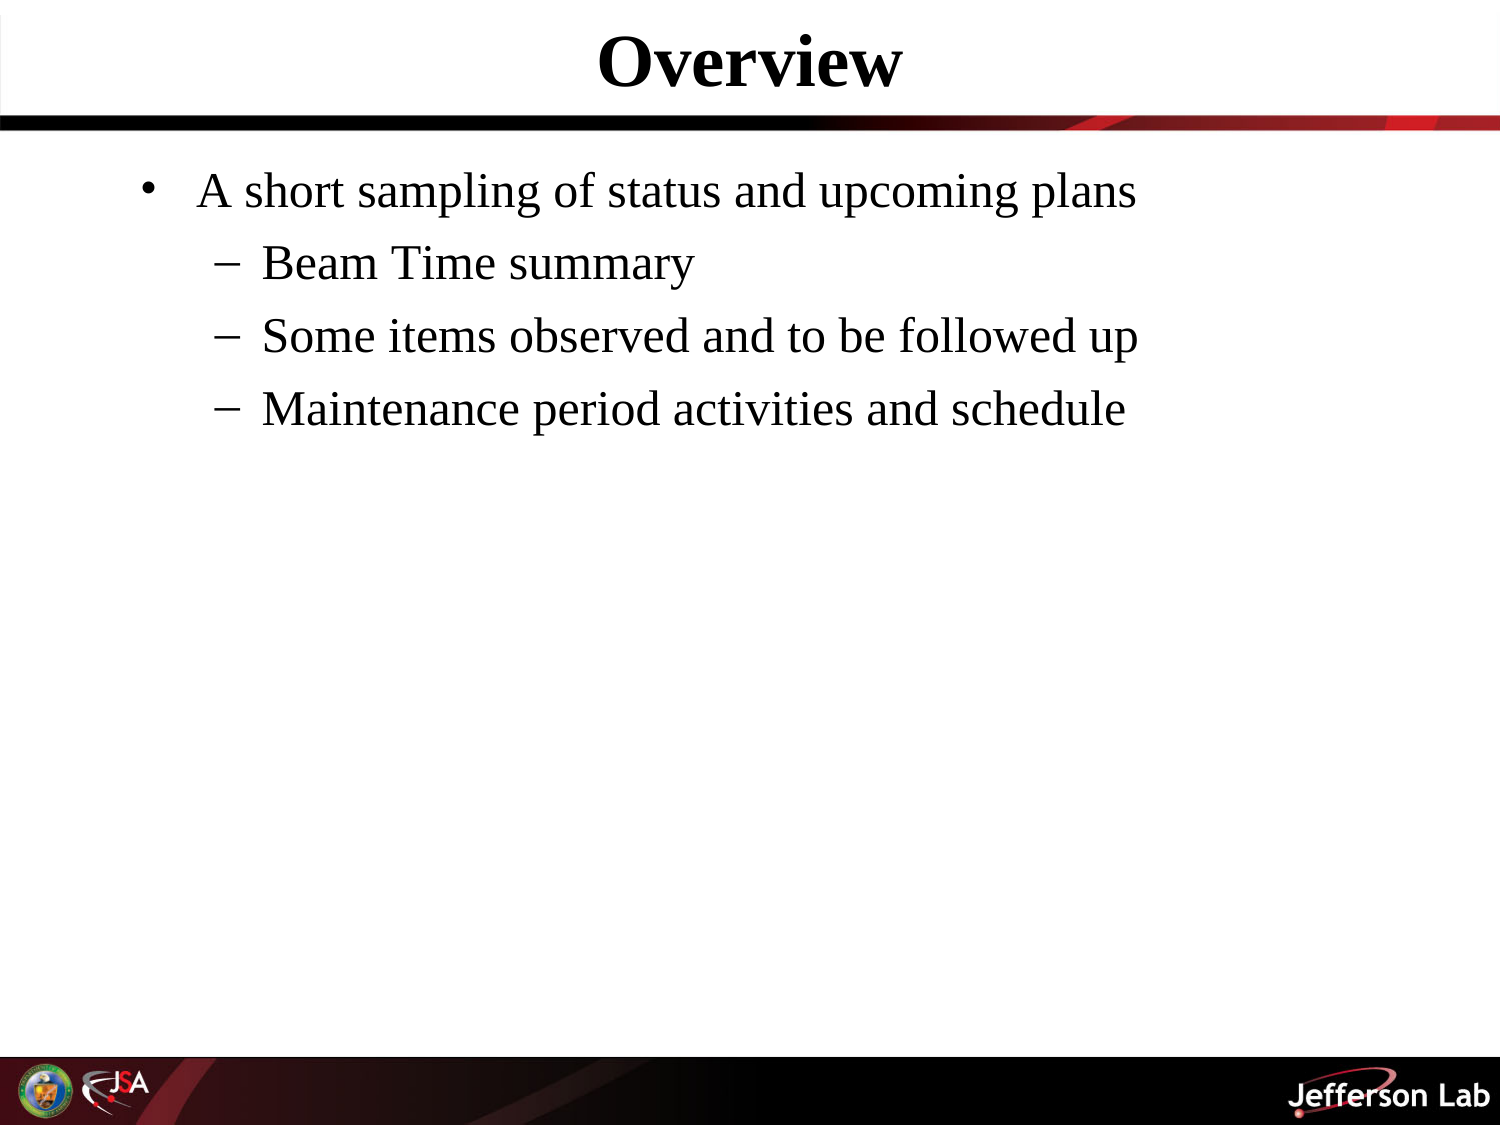

# Overview
A short sampling of status and upcoming plans
Beam Time summary
Some items observed and to be followed up
Maintenance period activities and schedule